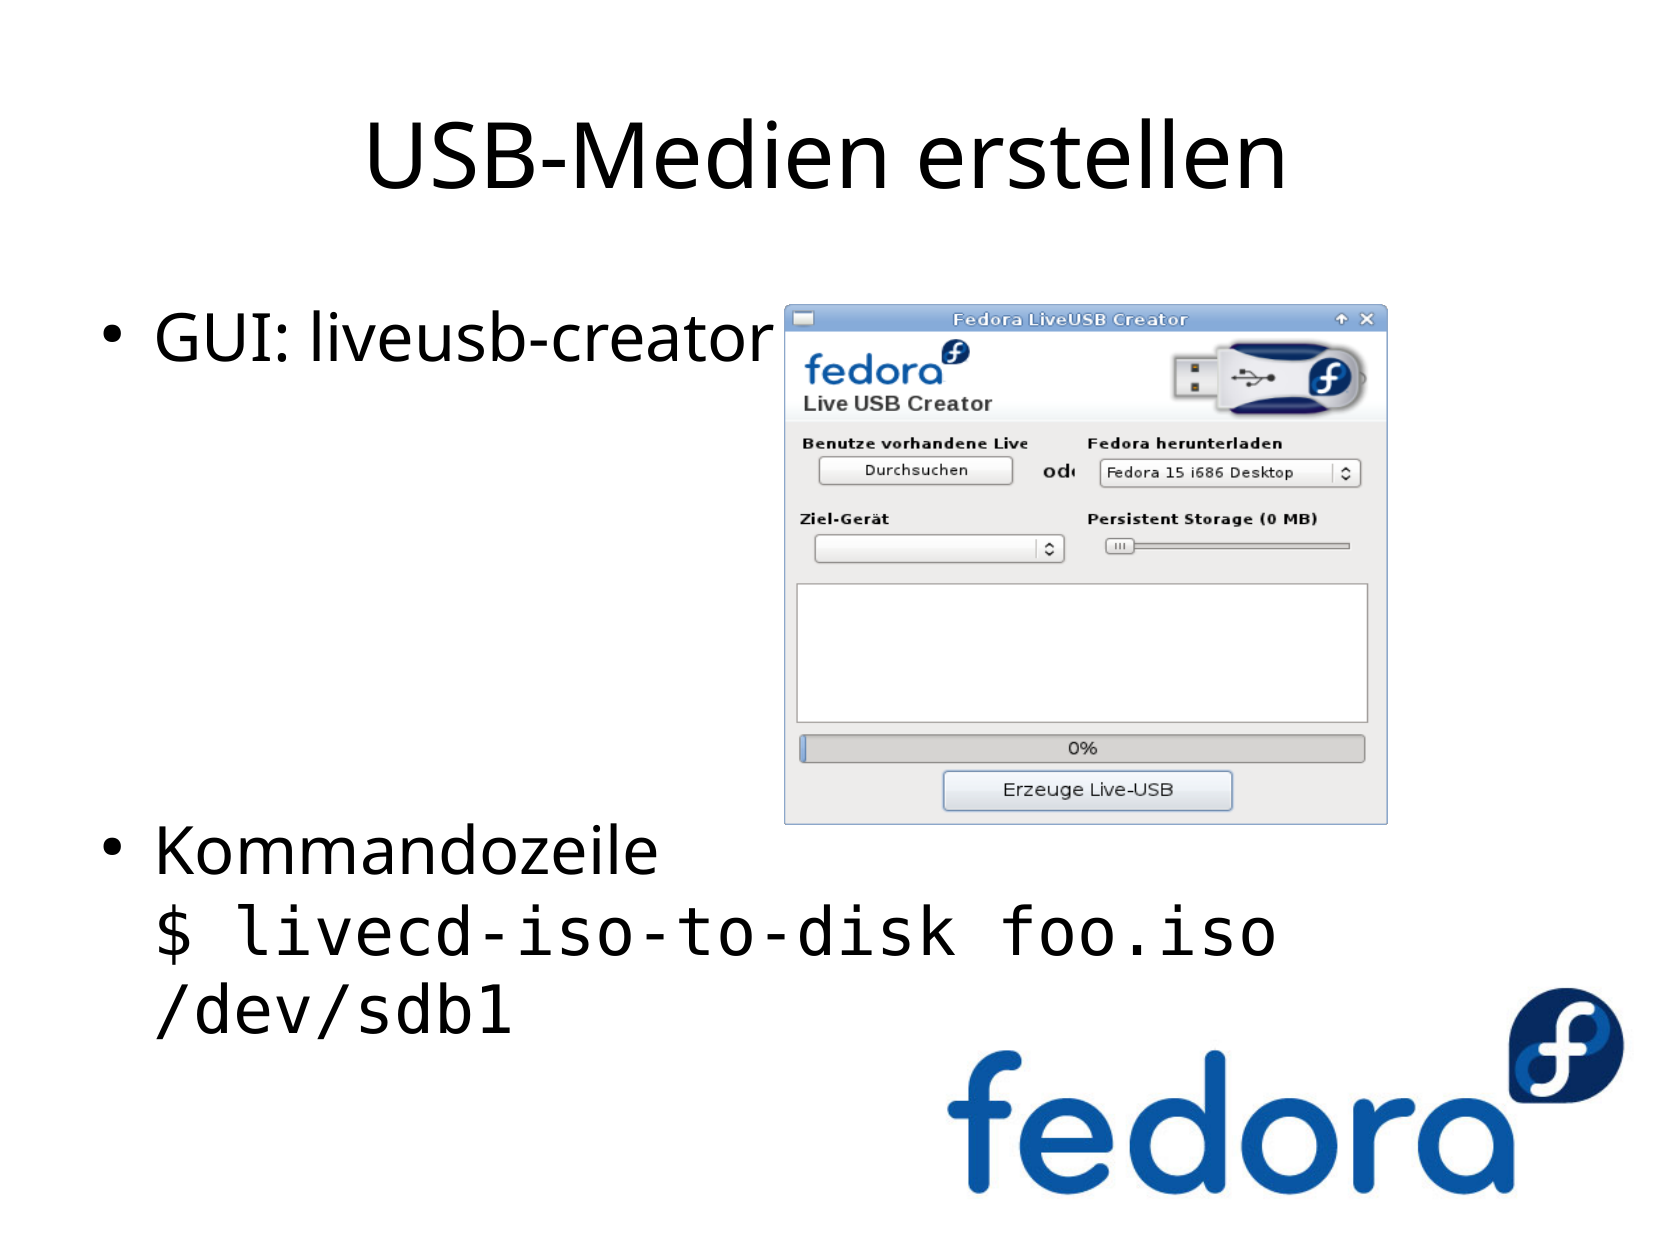

# USB-Medien erstellen
GUI: liveusb-creator
Kommandozeile
$ livecd-iso-to-disk foo.iso /dev/sdb1